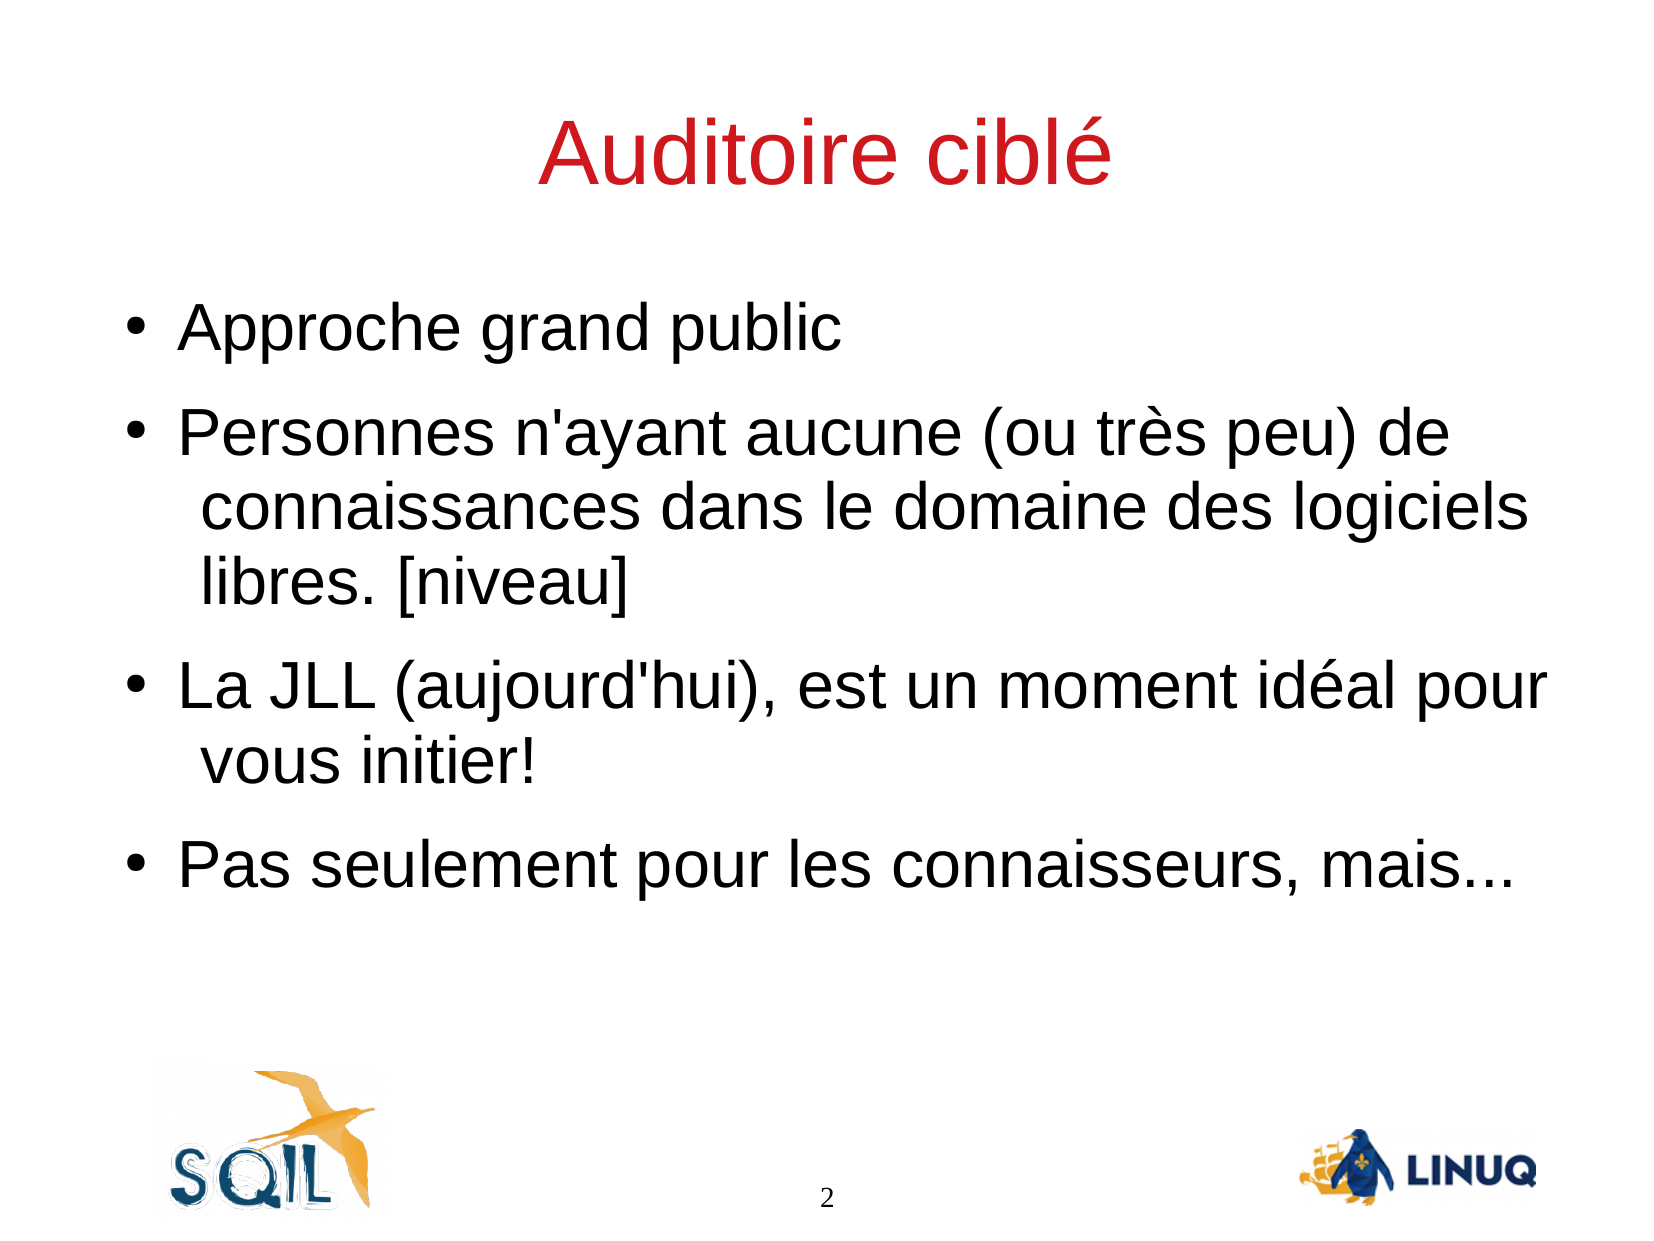

# Auditoire ciblé
Approche grand public
Personnes n'ayant aucune (ou très peu) de connaissances dans le domaine des logiciels libres. [niveau]
La JLL (aujourd'hui), est un moment idéal pour vous initier!
Pas seulement pour les connaisseurs, mais...